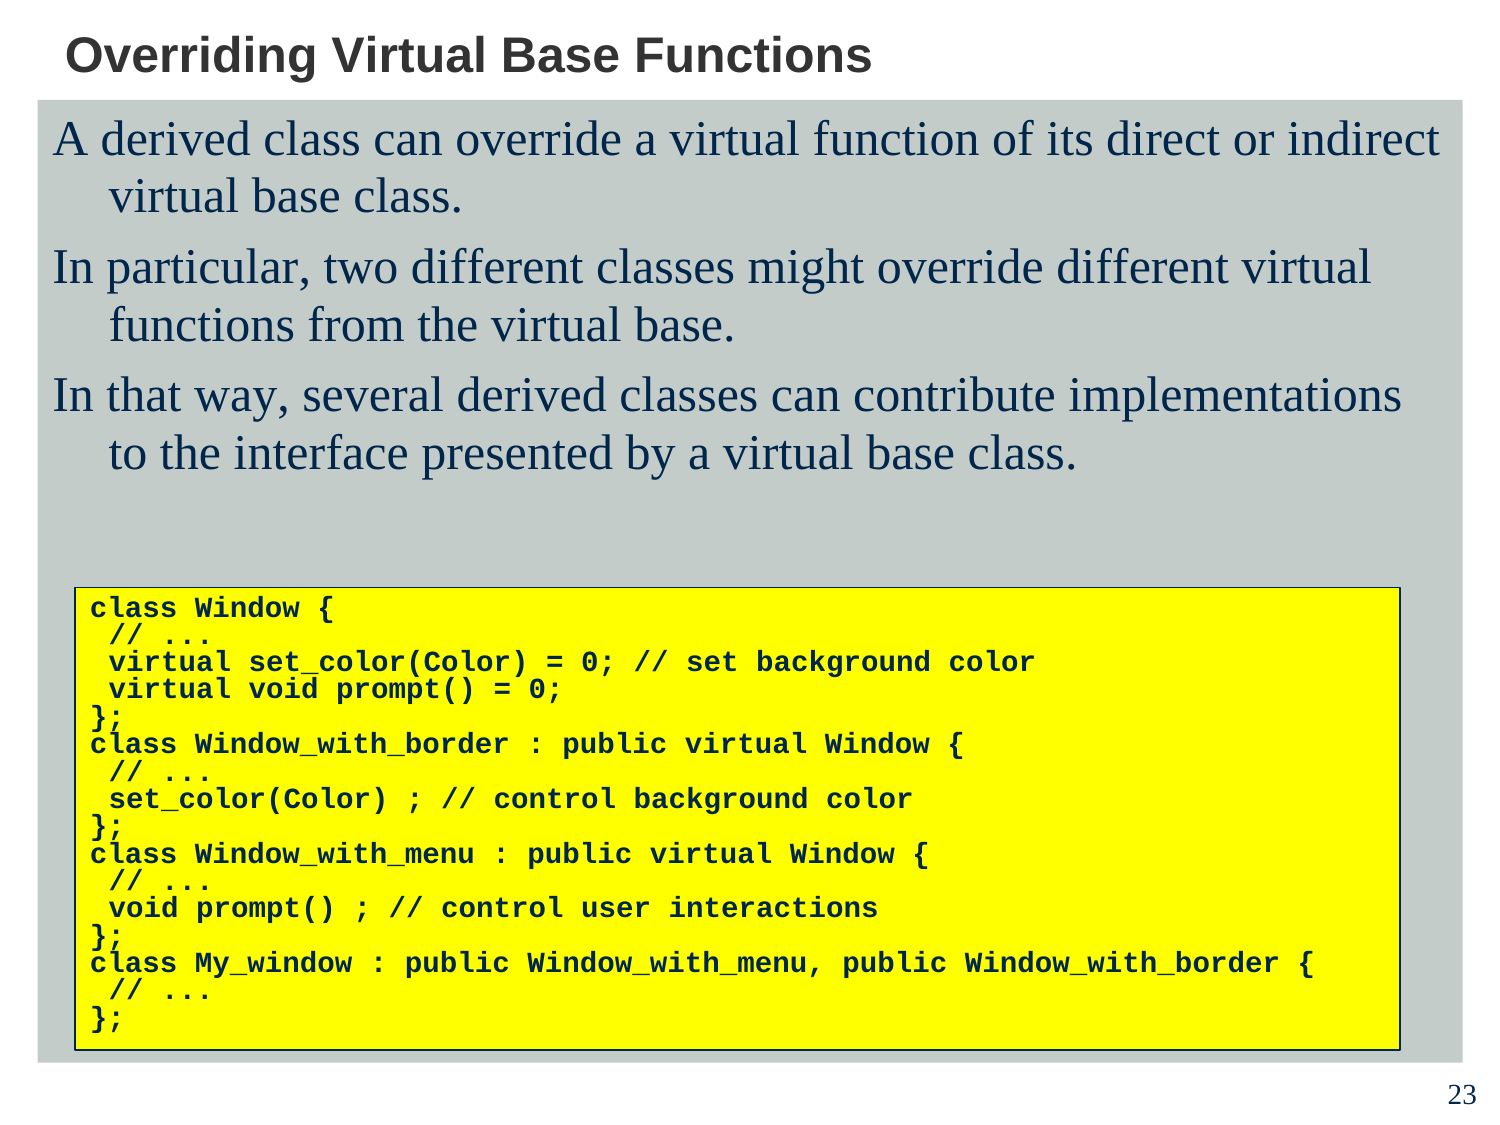

# Overriding Virtual Base Functions
A derived class can override a virtual function of its direct or indirect virtual base class.
In particular, two different classes might override different virtual functions from the virtual base.
In that way, several derived classes can contribute implementations to the interface presented by a virtual base class.
class Window {
	// ...
	virtual set_color(Color) = 0; // set background color
	virtual void prompt() = 0;
};
class Window_with_border : public virtual Window {
	// ...
	set_color(Color) ; // control background color
};
class Window_with_menu : public virtual Window {
	// ...
	void prompt() ; // control user interactions
};
class My_window : public Window_with_menu, public Window_with_border {
	// ...
};